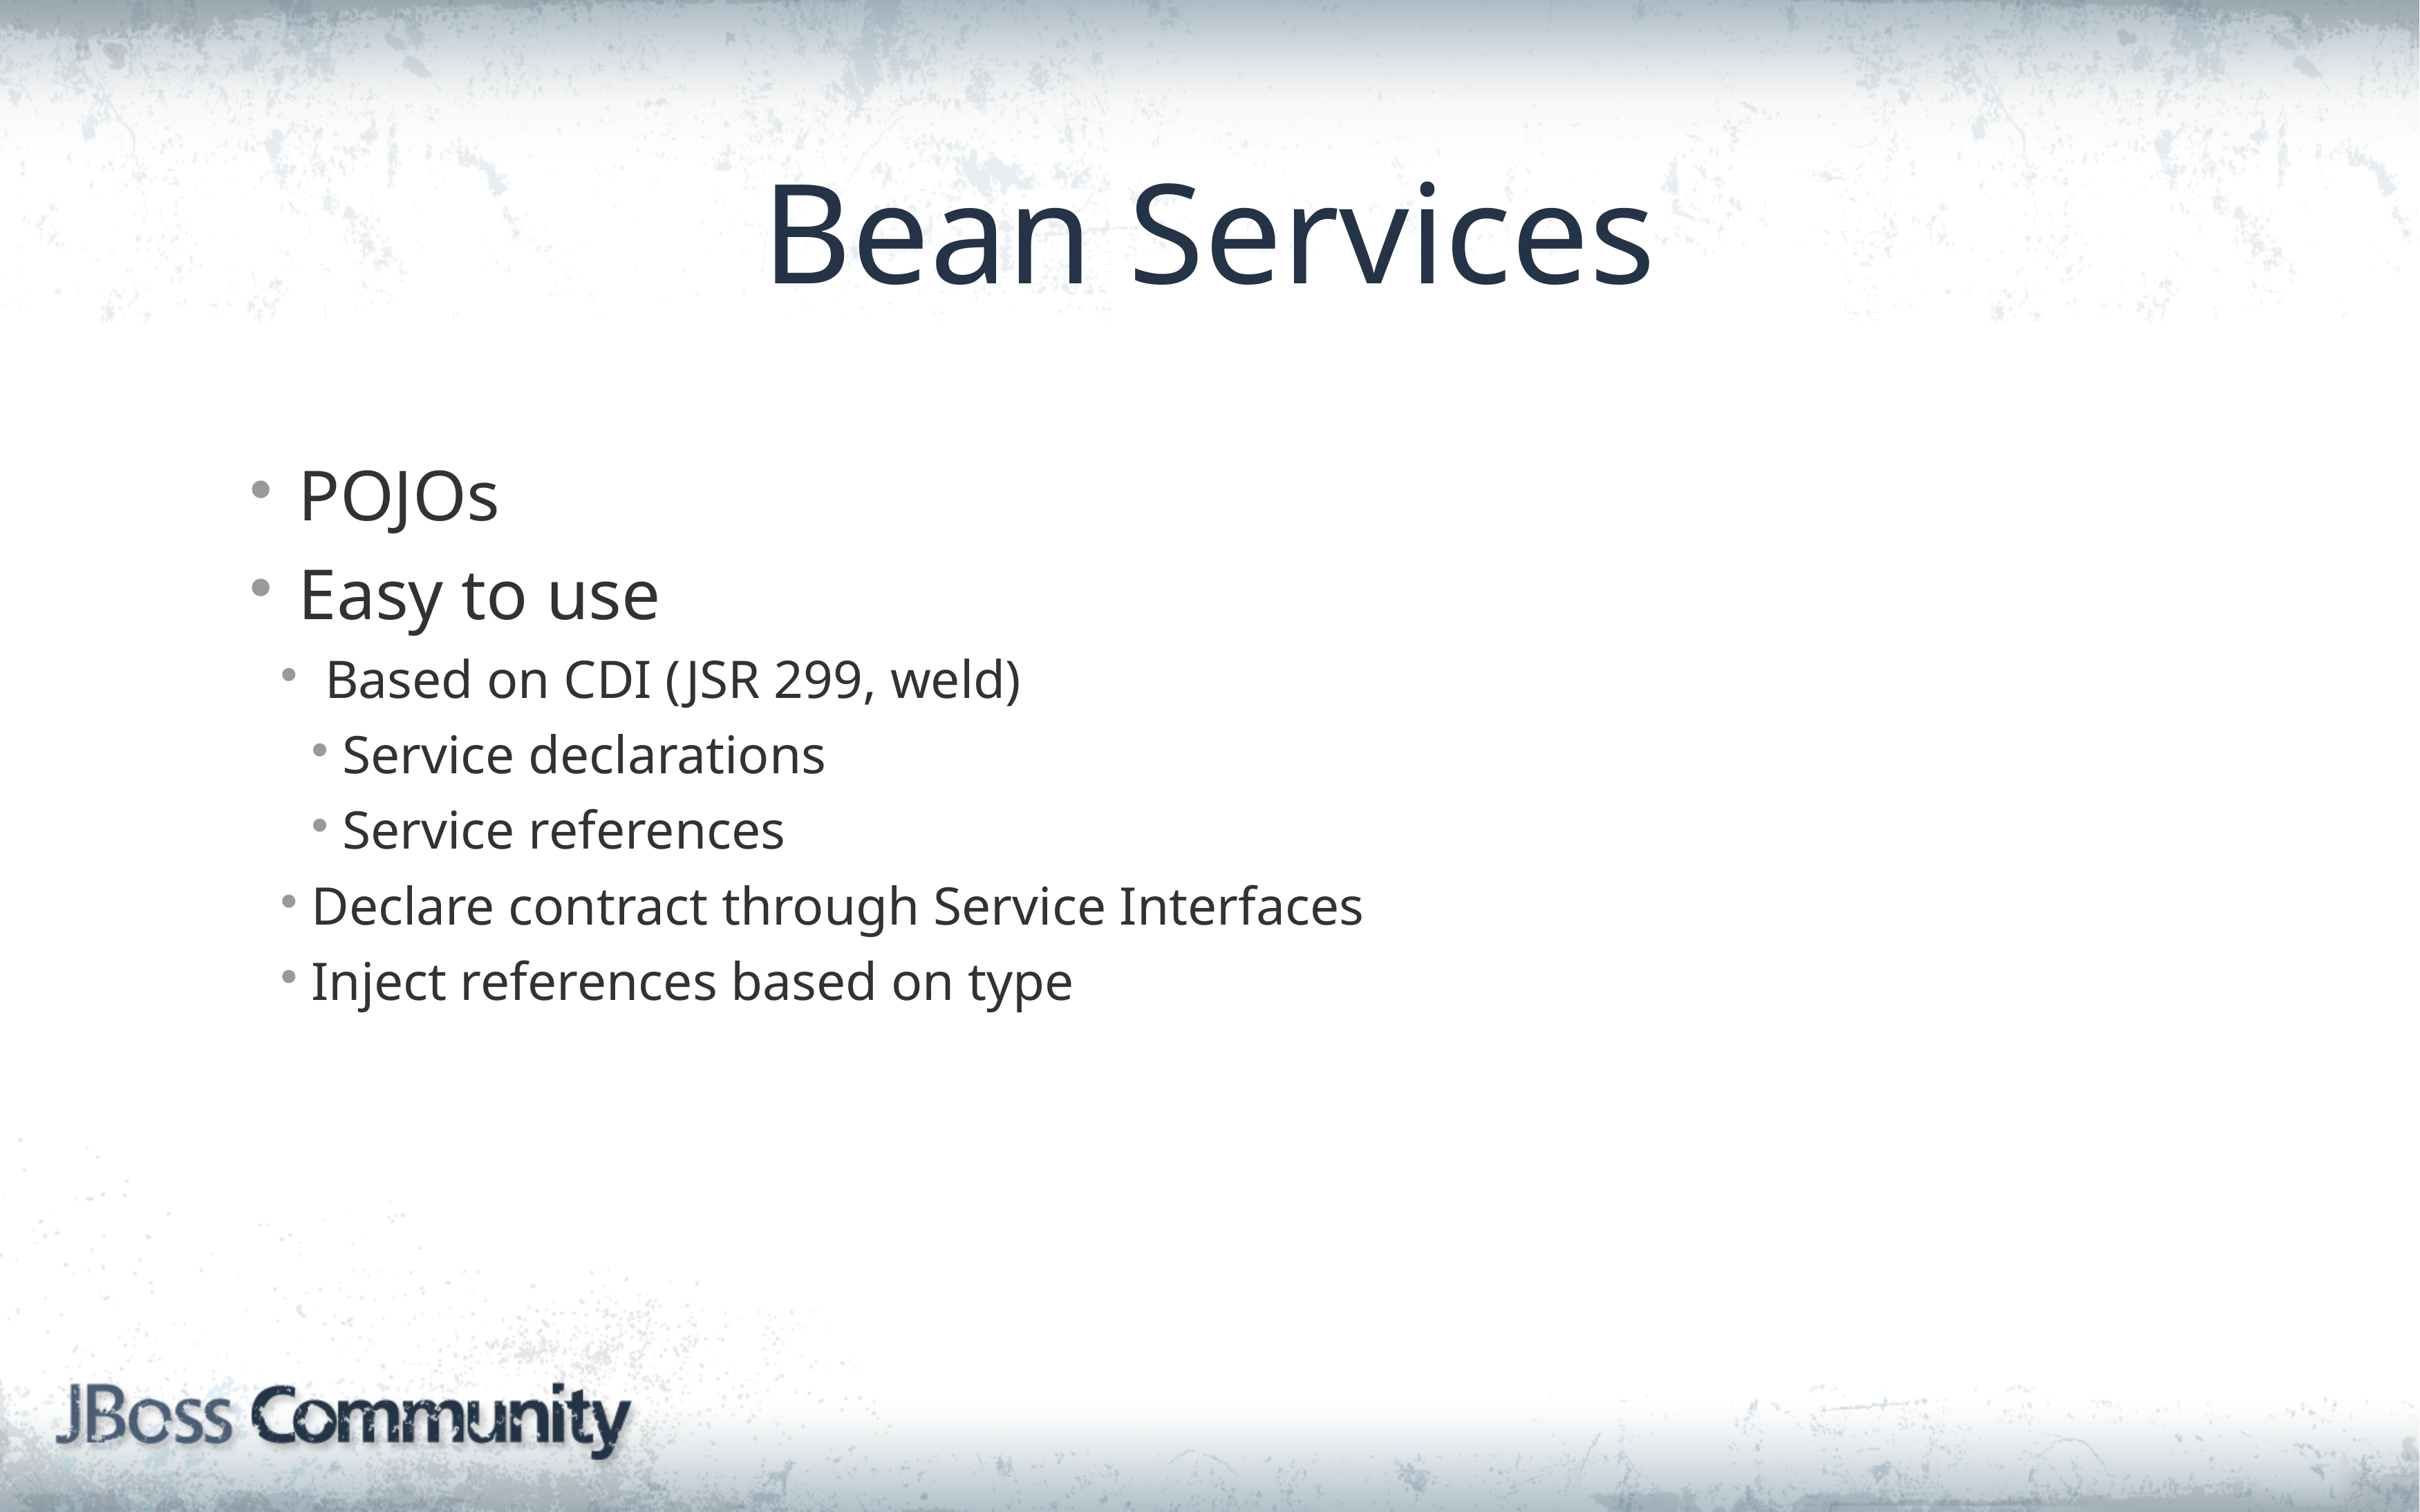

# Bean Services
 POJOs
 Easy to use
 Based on CDI (JSR 299, weld)
Service declarations
Service references
Declare contract through Service Interfaces
Inject references based on type